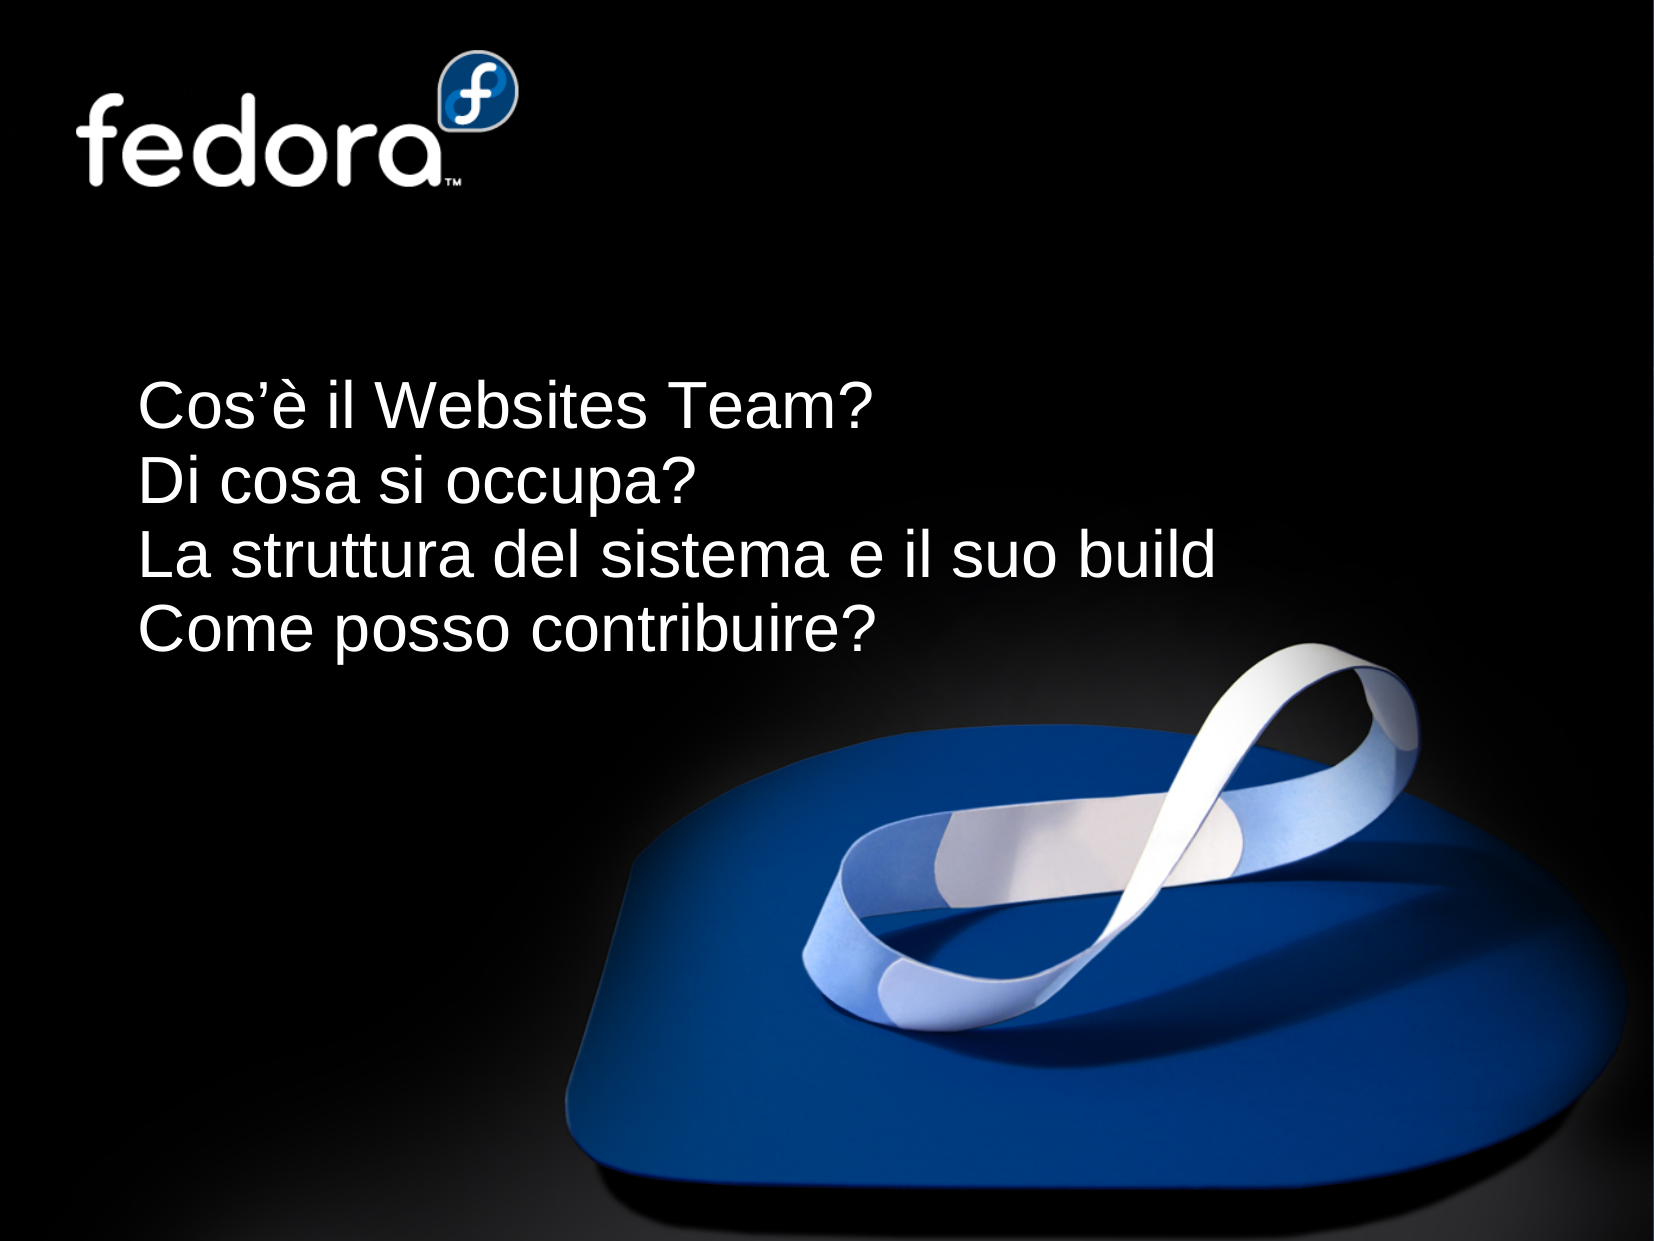

Cos’è il Websites Team?
 Di cosa si occupa?
 La struttura del sistema e il suo build
 Come posso contribuire?